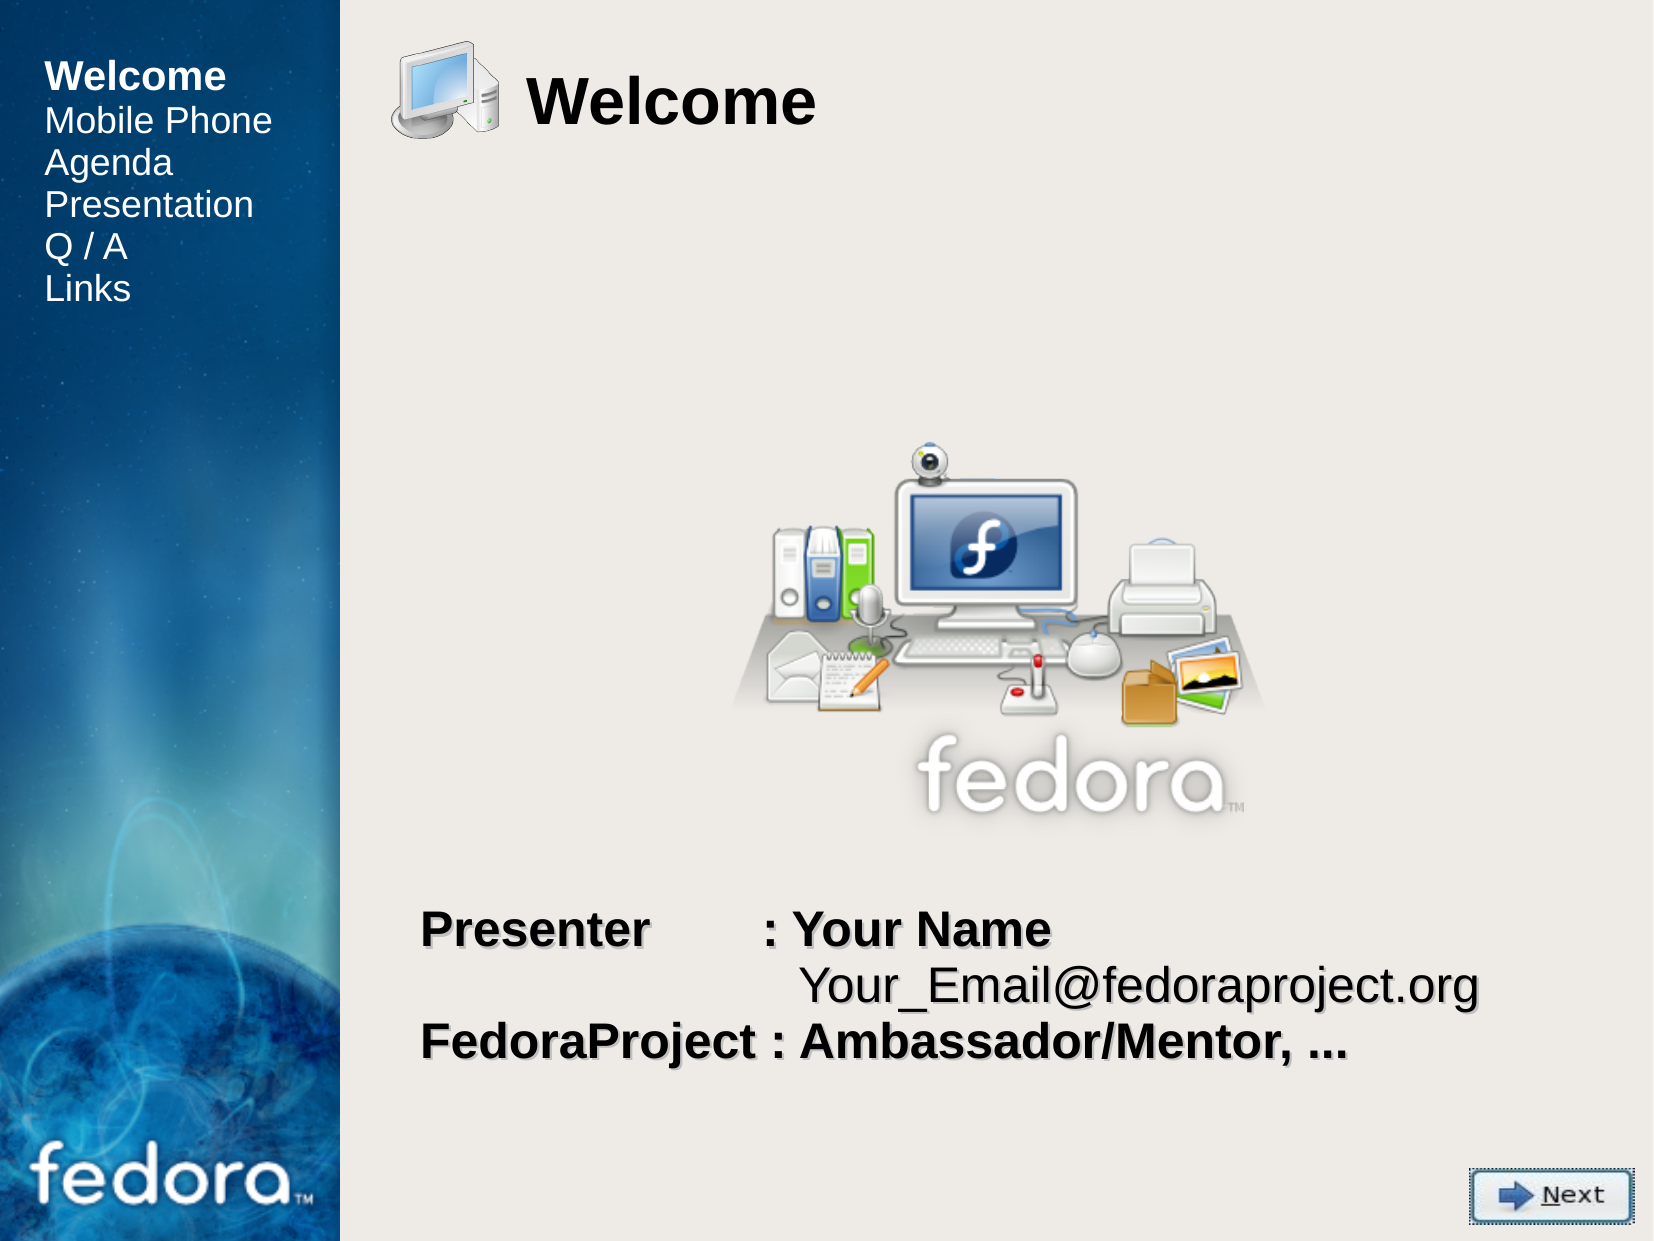

Welcome
Mobile Phone
Agenda
Presentation
Q / A
Links
# Agenda
Welcome
Presenter : Your Name
 Your_Email@fedoraproject.org
FedoraProject : Ambassador/Mentor, ...